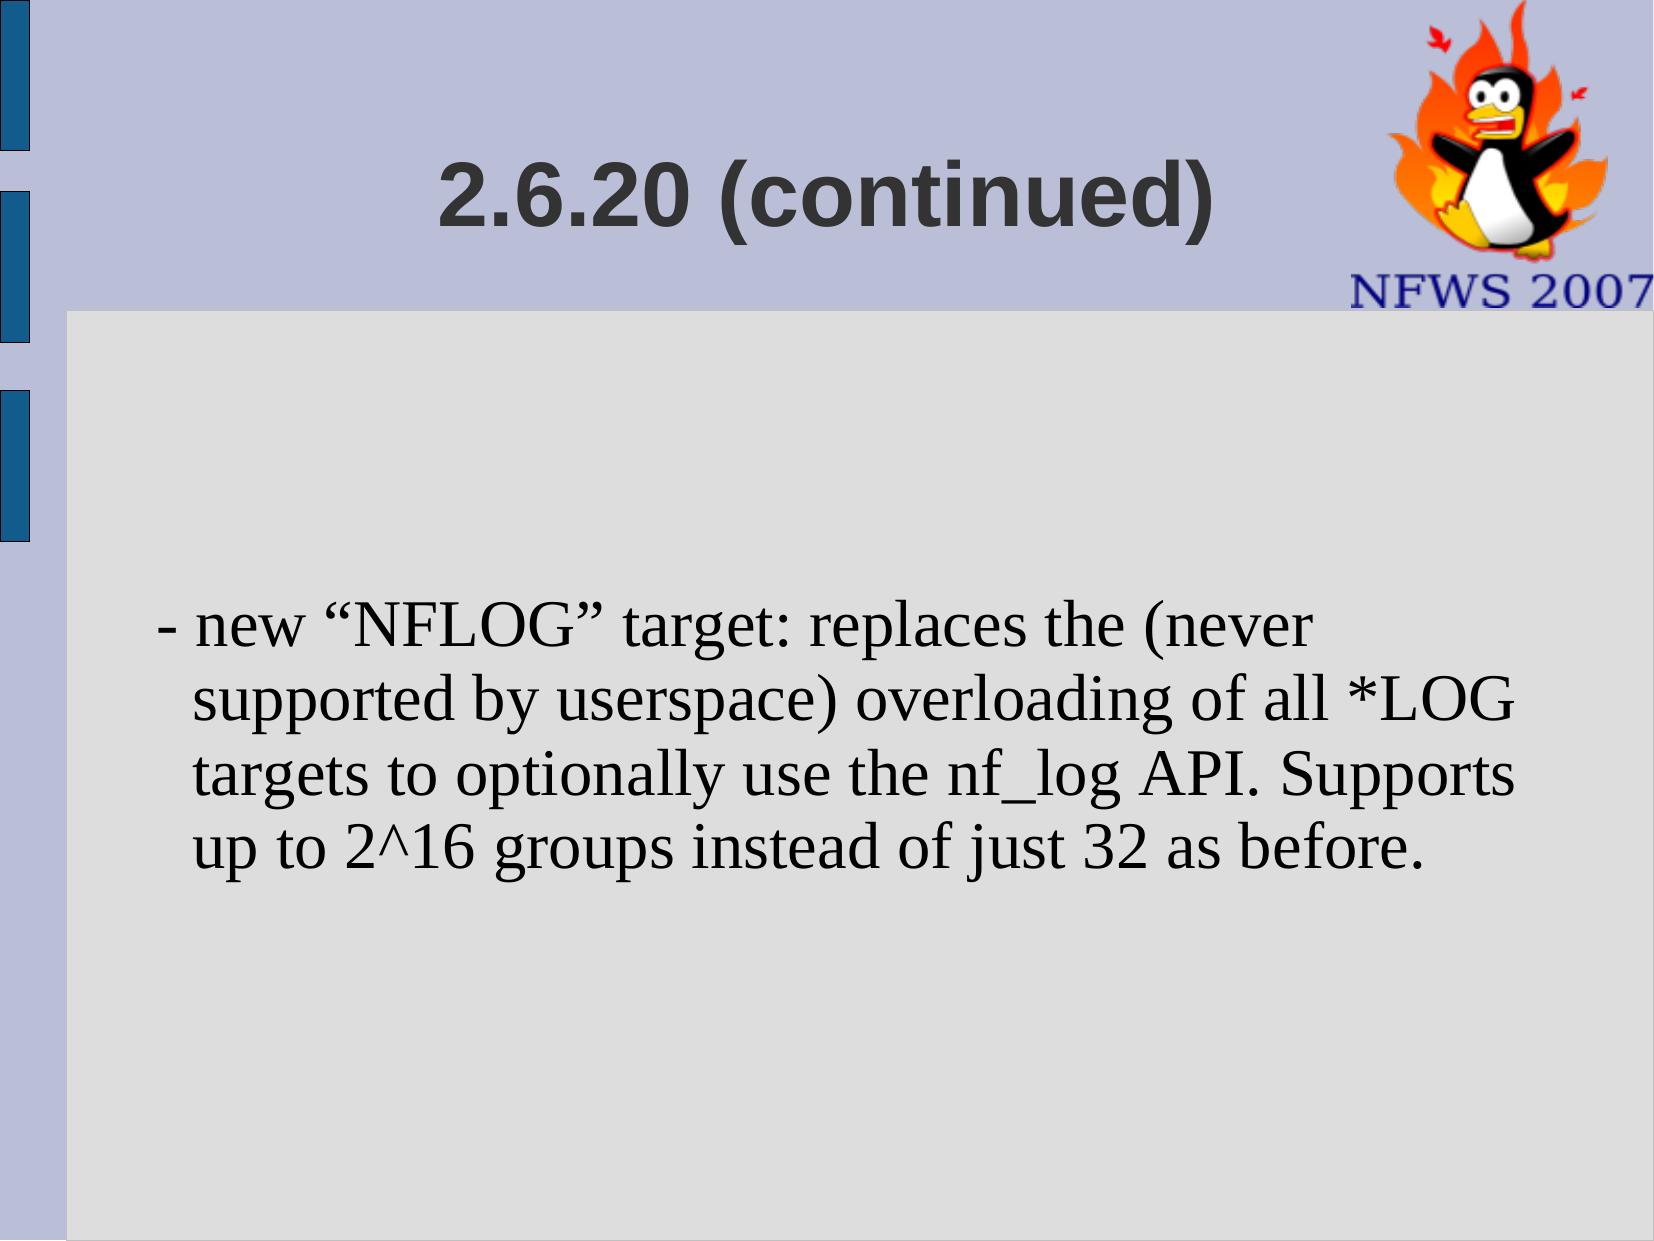

# 2.6.20 (continued)
- new “NFLOG” target: replaces the (never supported by userspace) overloading of all *LOG targets to optionally use the nf_log API. Supports up to 2^16 groups instead of just 32 as before.